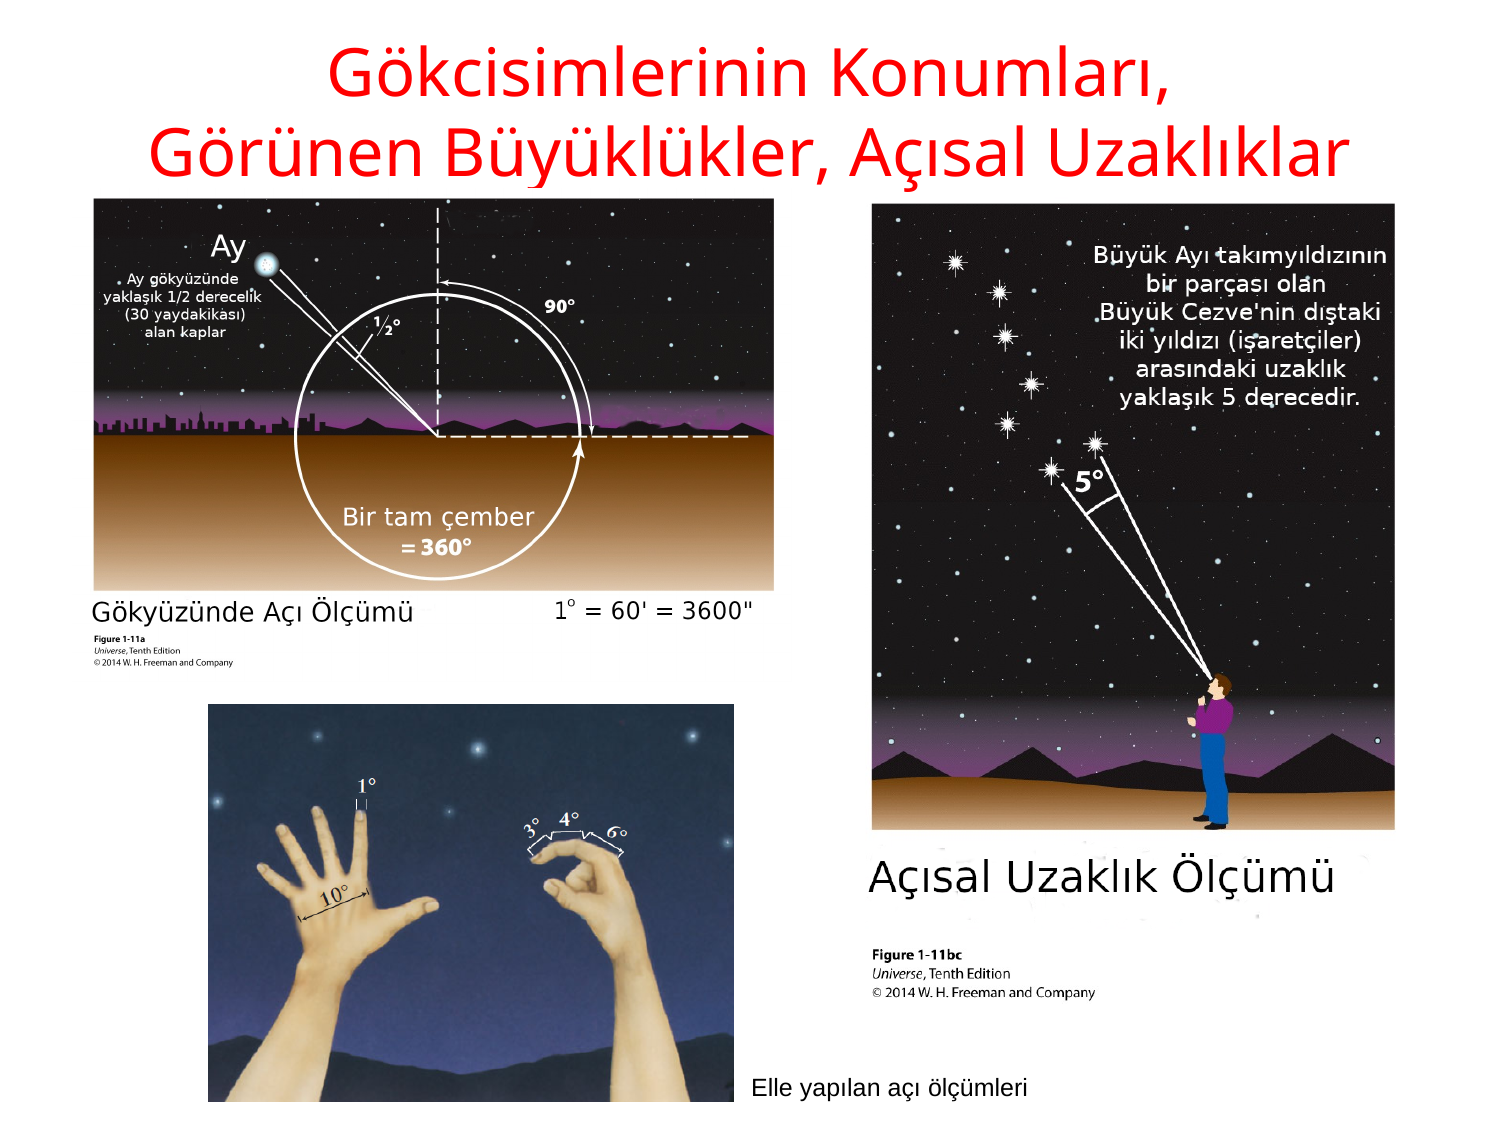

# Gökcisimlerinin Konumları, Görünen Büyüklükler, Açısal Uzaklıklar
Elle yapılan açı ölçümleri